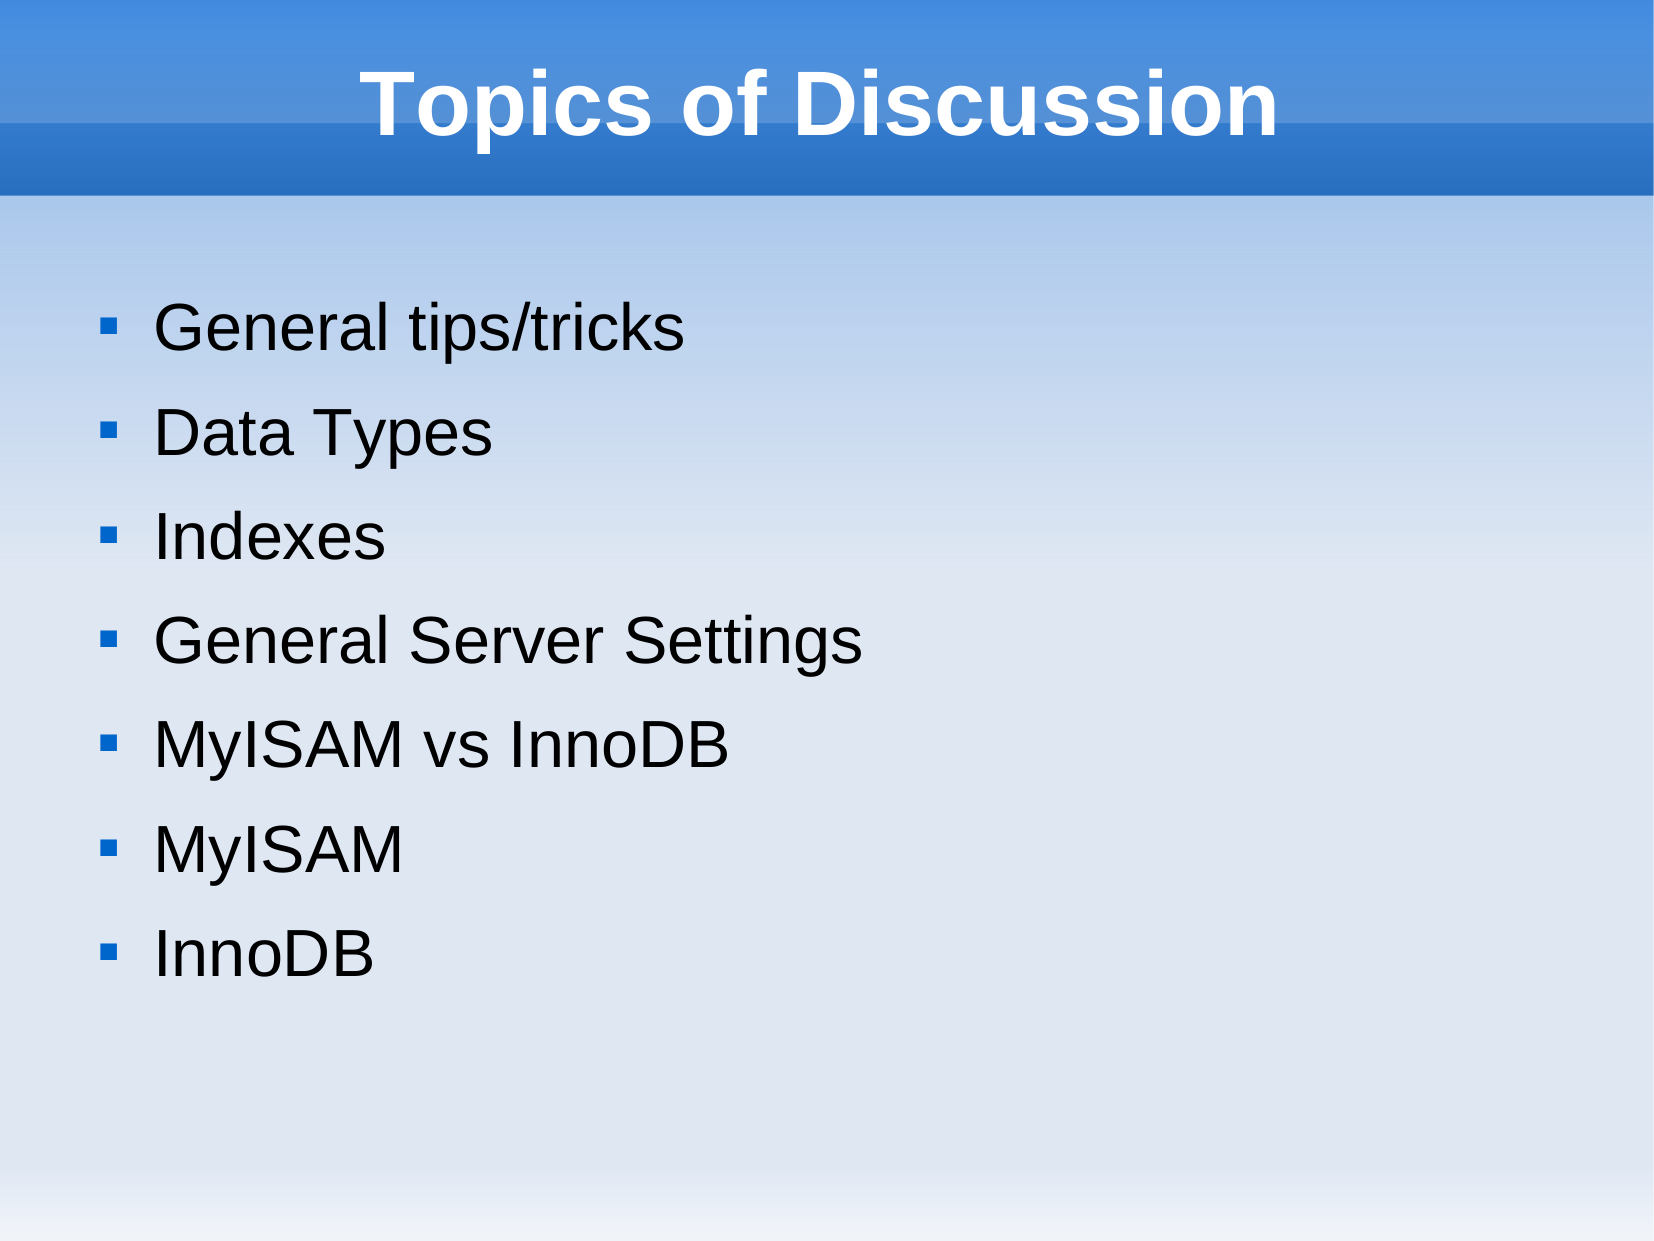

# Topics of Discussion
General tips/tricks
Data Types
Indexes
General Server Settings
MyISAM vs InnoDB
MyISAM
InnoDB